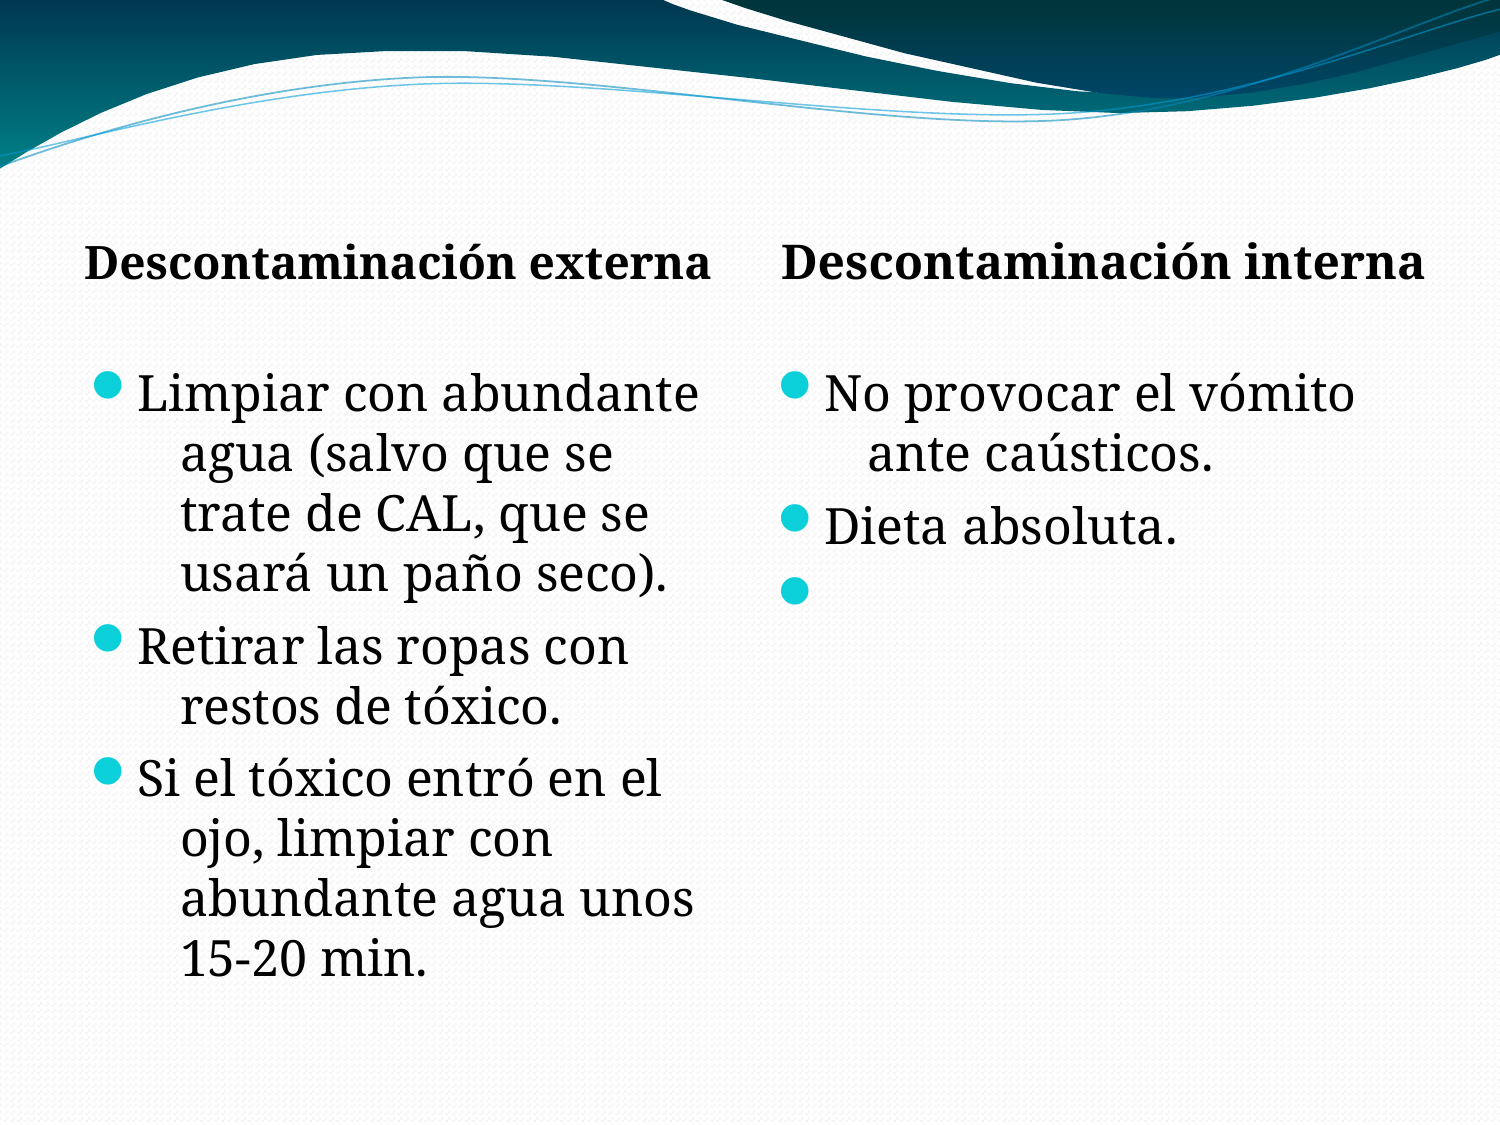

# Descontaminación externa
Descontaminación interna
Limpiar con abundante agua (salvo que se trate de CAL, que se usará un paño seco).
Retirar las ropas con restos de tóxico.
Si el tóxico entró en el ojo, limpiar con abundante agua unos 15-20 min.
No provocar el vómito ante caústicos.
Dieta absoluta.